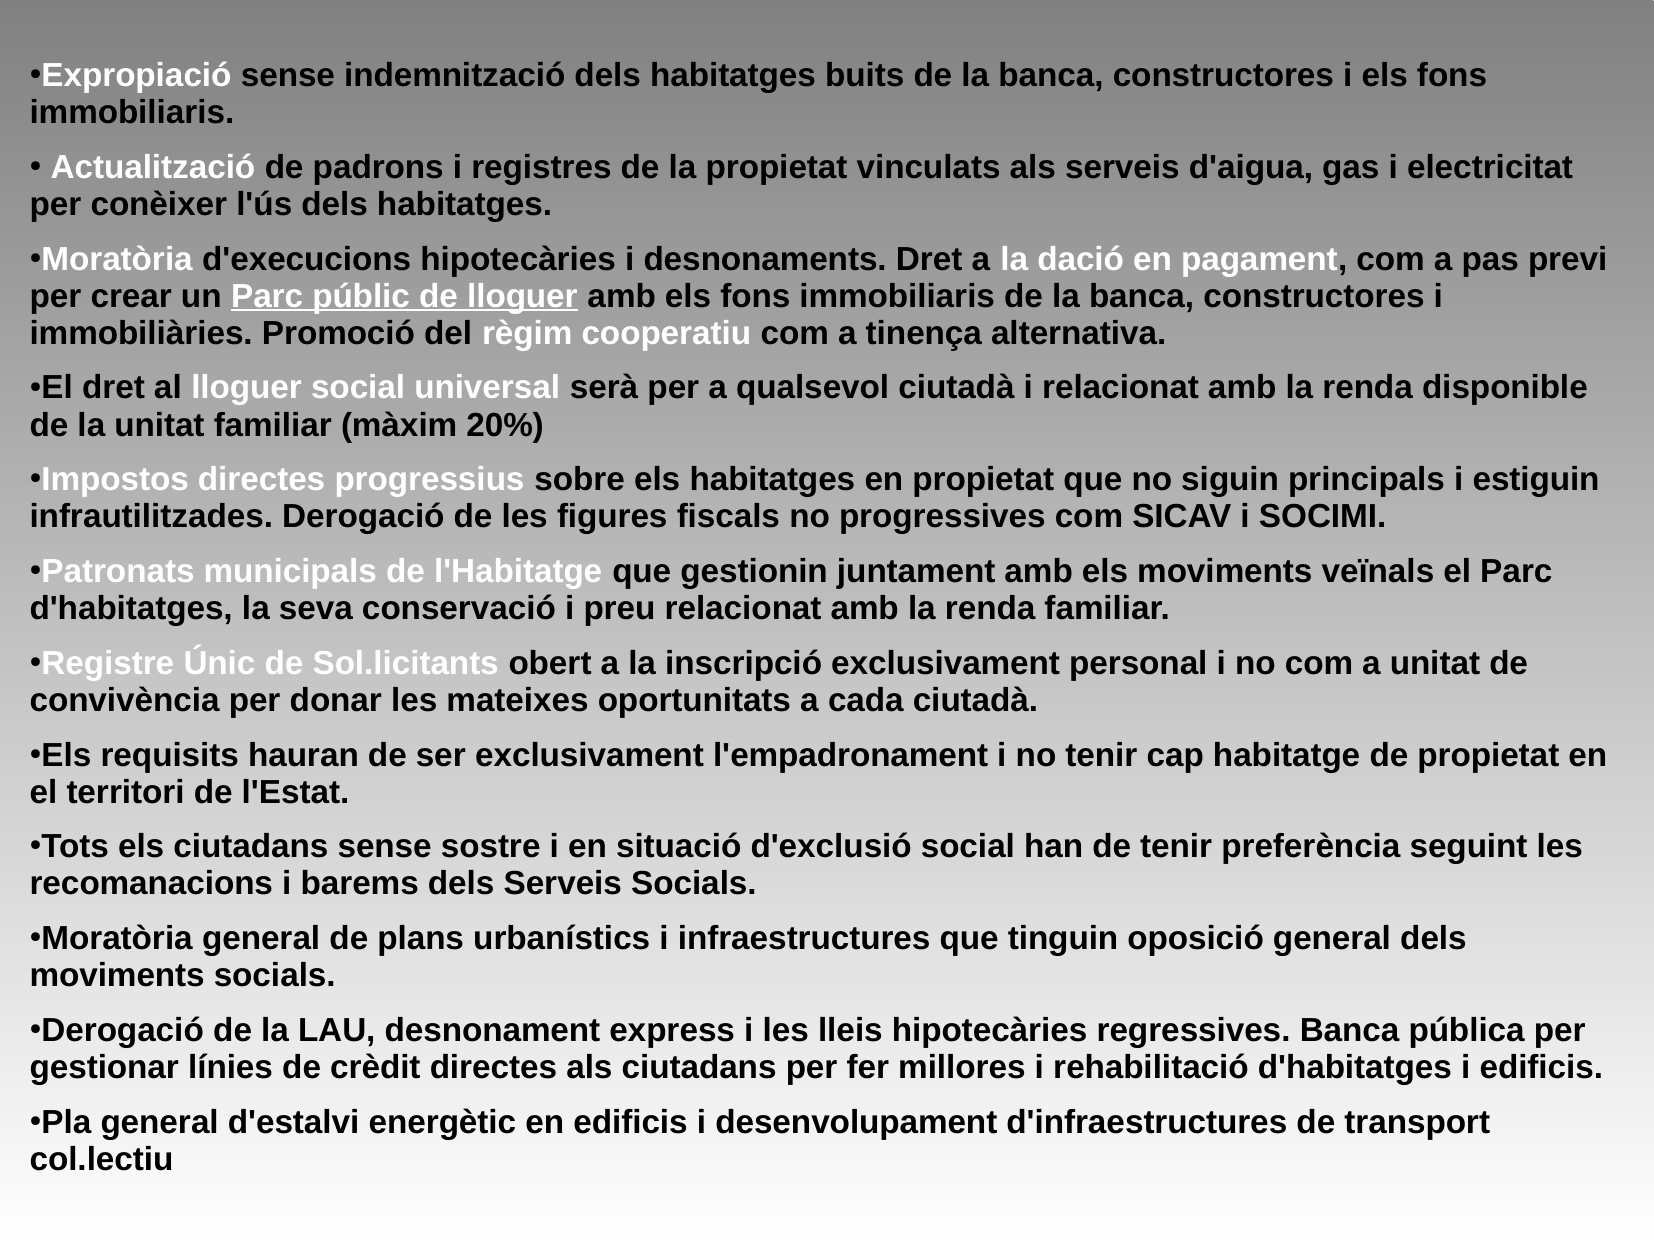

# Expropiació sense indemnització dels habitatges buits de la banca, constructores i els fons immobiliaris.
 Actualització de padrons i registres de la propietat vinculats als serveis d'aigua, gas i electricitat per conèixer l'ús dels habitatges.
Moratòria d'execucions hipotecàries i desnonaments. Dret a la dació en pagament, com a pas previ per crear un Parc públic de lloguer amb els fons immobiliaris de la banca, constructores i immobiliàries. Promoció del règim cooperatiu com a tinença alternativa.
El dret al lloguer social universal serà per a qualsevol ciutadà i relacionat amb la renda disponible de la unitat familiar (màxim 20%)
Impostos directes progressius sobre els habitatges en propietat que no siguin principals i estiguin infrautilitzades. Derogació de les figures fiscals no progressives com SICAV i SOCIMI.
Patronats municipals de l'Habitatge que gestionin juntament amb els moviments veïnals el Parc d'habitatges, la seva conservació i preu relacionat amb la renda familiar.
Registre Únic de Sol.licitants obert a la inscripció exclusivament personal i no com a unitat de convivència per donar les mateixes oportunitats a cada ciutadà.
Els requisits hauran de ser exclusivament l'empadronament i no tenir cap habitatge de propietat en el territori de l'Estat.
Tots els ciutadans sense sostre i en situació d'exclusió social han de tenir preferència seguint les recomanacions i barems dels Serveis Socials.
Moratòria general de plans urbanístics i infraestructures que tinguin oposició general dels moviments socials.
Derogació de la LAU, desnonament express i les lleis hipotecàries regressives. Banca pública per gestionar línies de crèdit directes als ciutadans per fer millores i rehabilitació d'habitatges i edificis.
Pla general d'estalvi energètic en edificis i desenvolupament d'infraestructures de transport col.lectiu